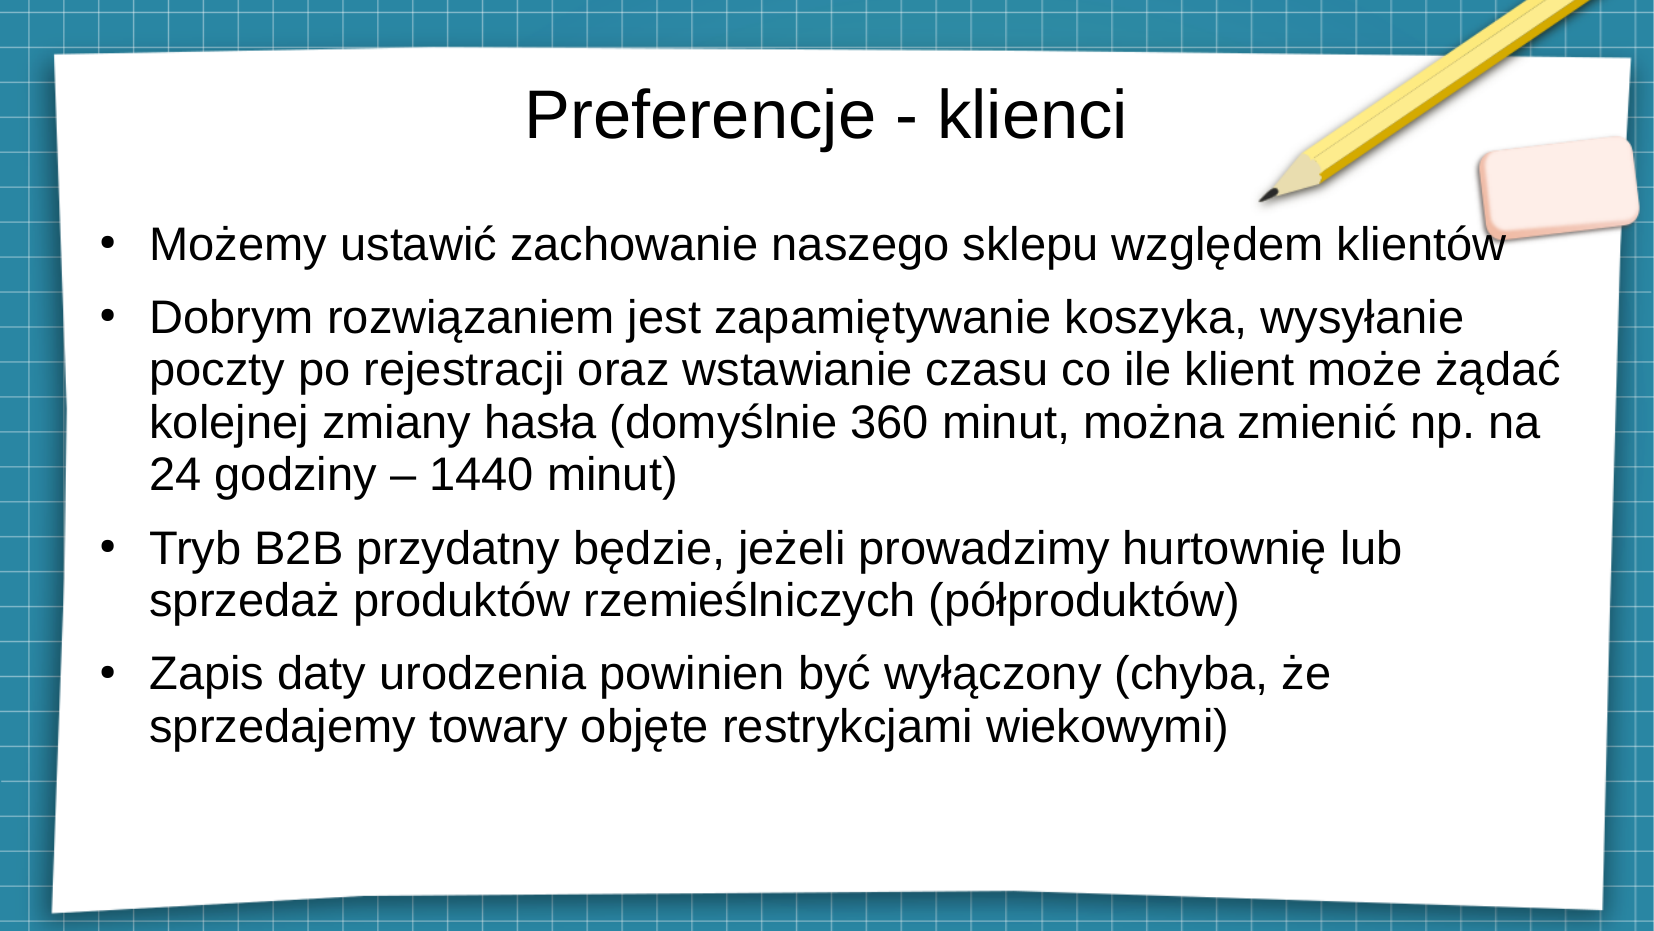

# Preferencje - klienci
Możemy ustawić zachowanie naszego sklepu względem klientów
Dobrym rozwiązaniem jest zapamiętywanie koszyka, wysyłanie poczty po rejestracji oraz wstawianie czasu co ile klient może żądać kolejnej zmiany hasła (domyślnie 360 minut, można zmienić np. na 24 godziny – 1440 minut)
Tryb B2B przydatny będzie, jeżeli prowadzimy hurtownię lub sprzedaż produktów rzemieślniczych (półproduktów)
Zapis daty urodzenia powinien być wyłączony (chyba, że sprzedajemy towary objęte restrykcjami wiekowymi)